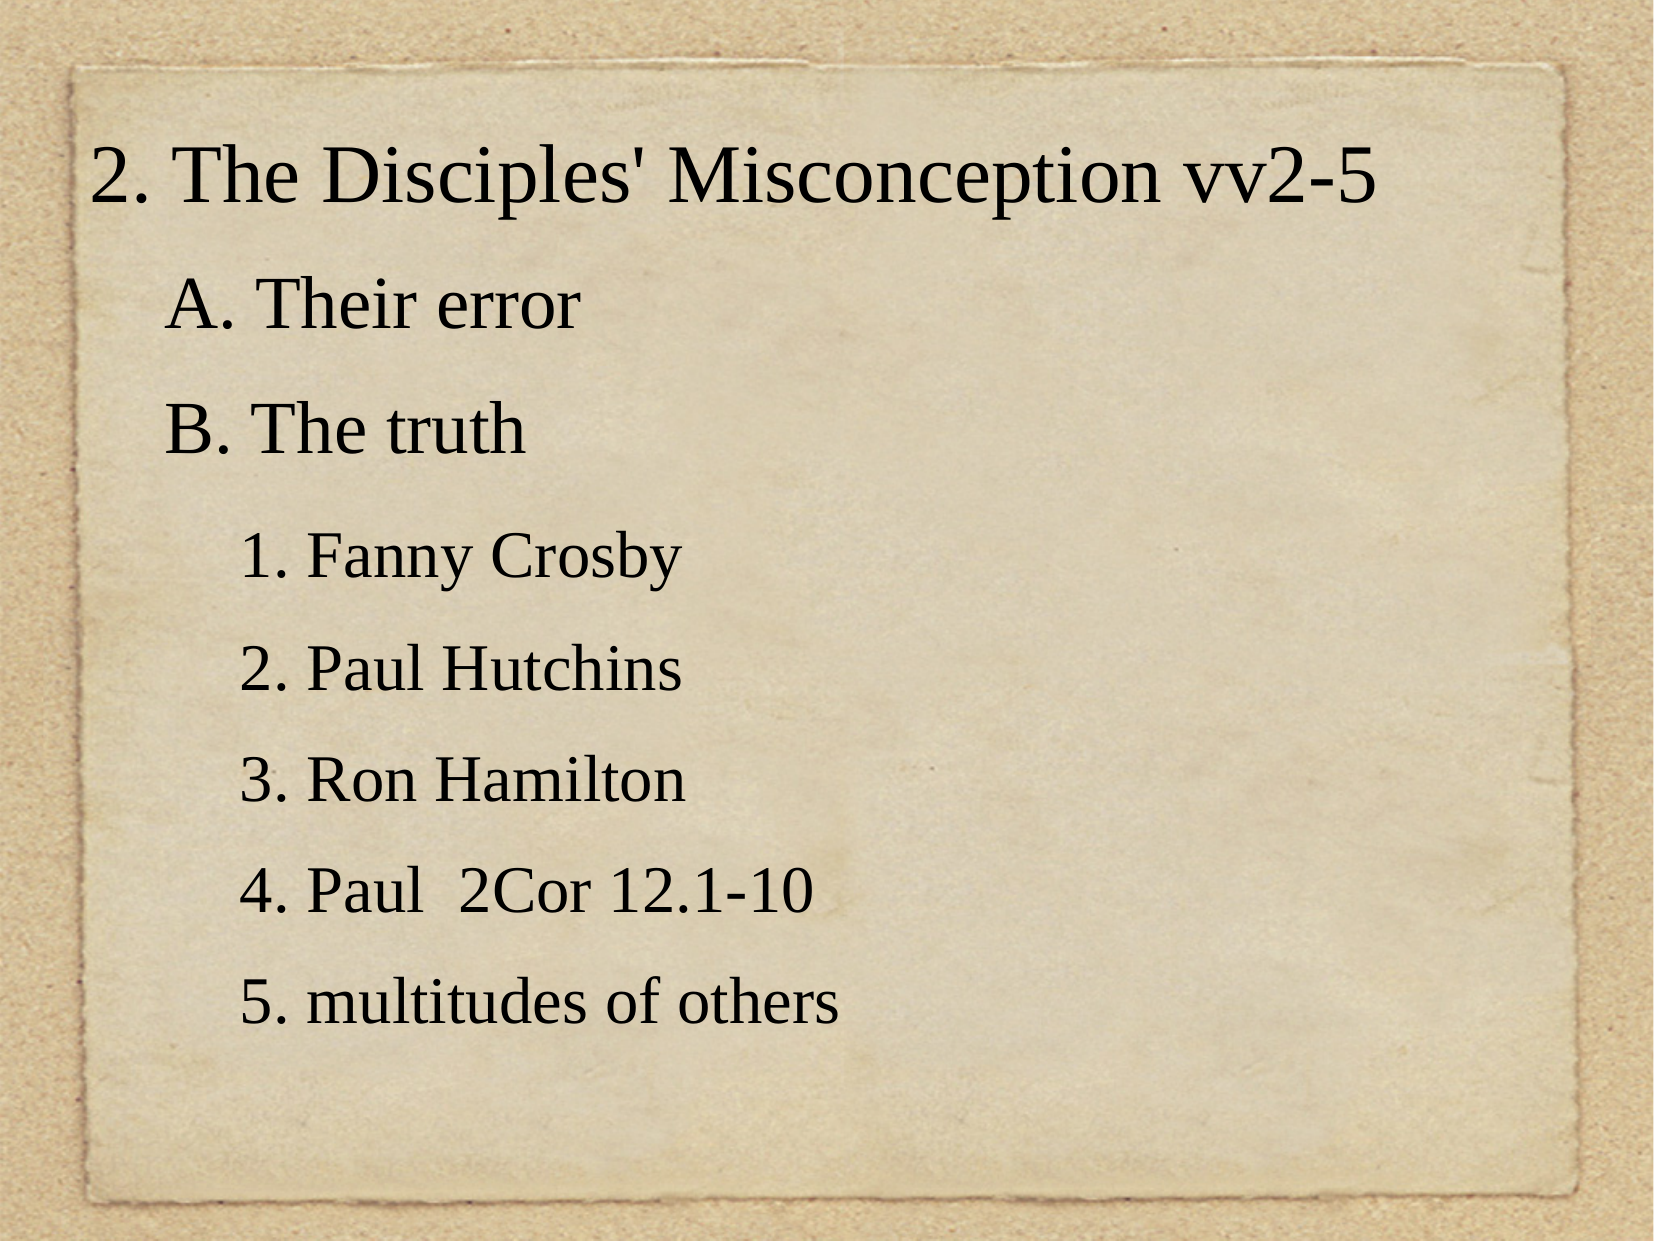

2. The Disciples' Misconception vv2-5
	A. Their error
	B. The truth
		1. Fanny Crosby
		2. Paul Hutchins
		3. Ron Hamilton
		4. Paul 2Cor 12.1-10
		5. multitudes of others